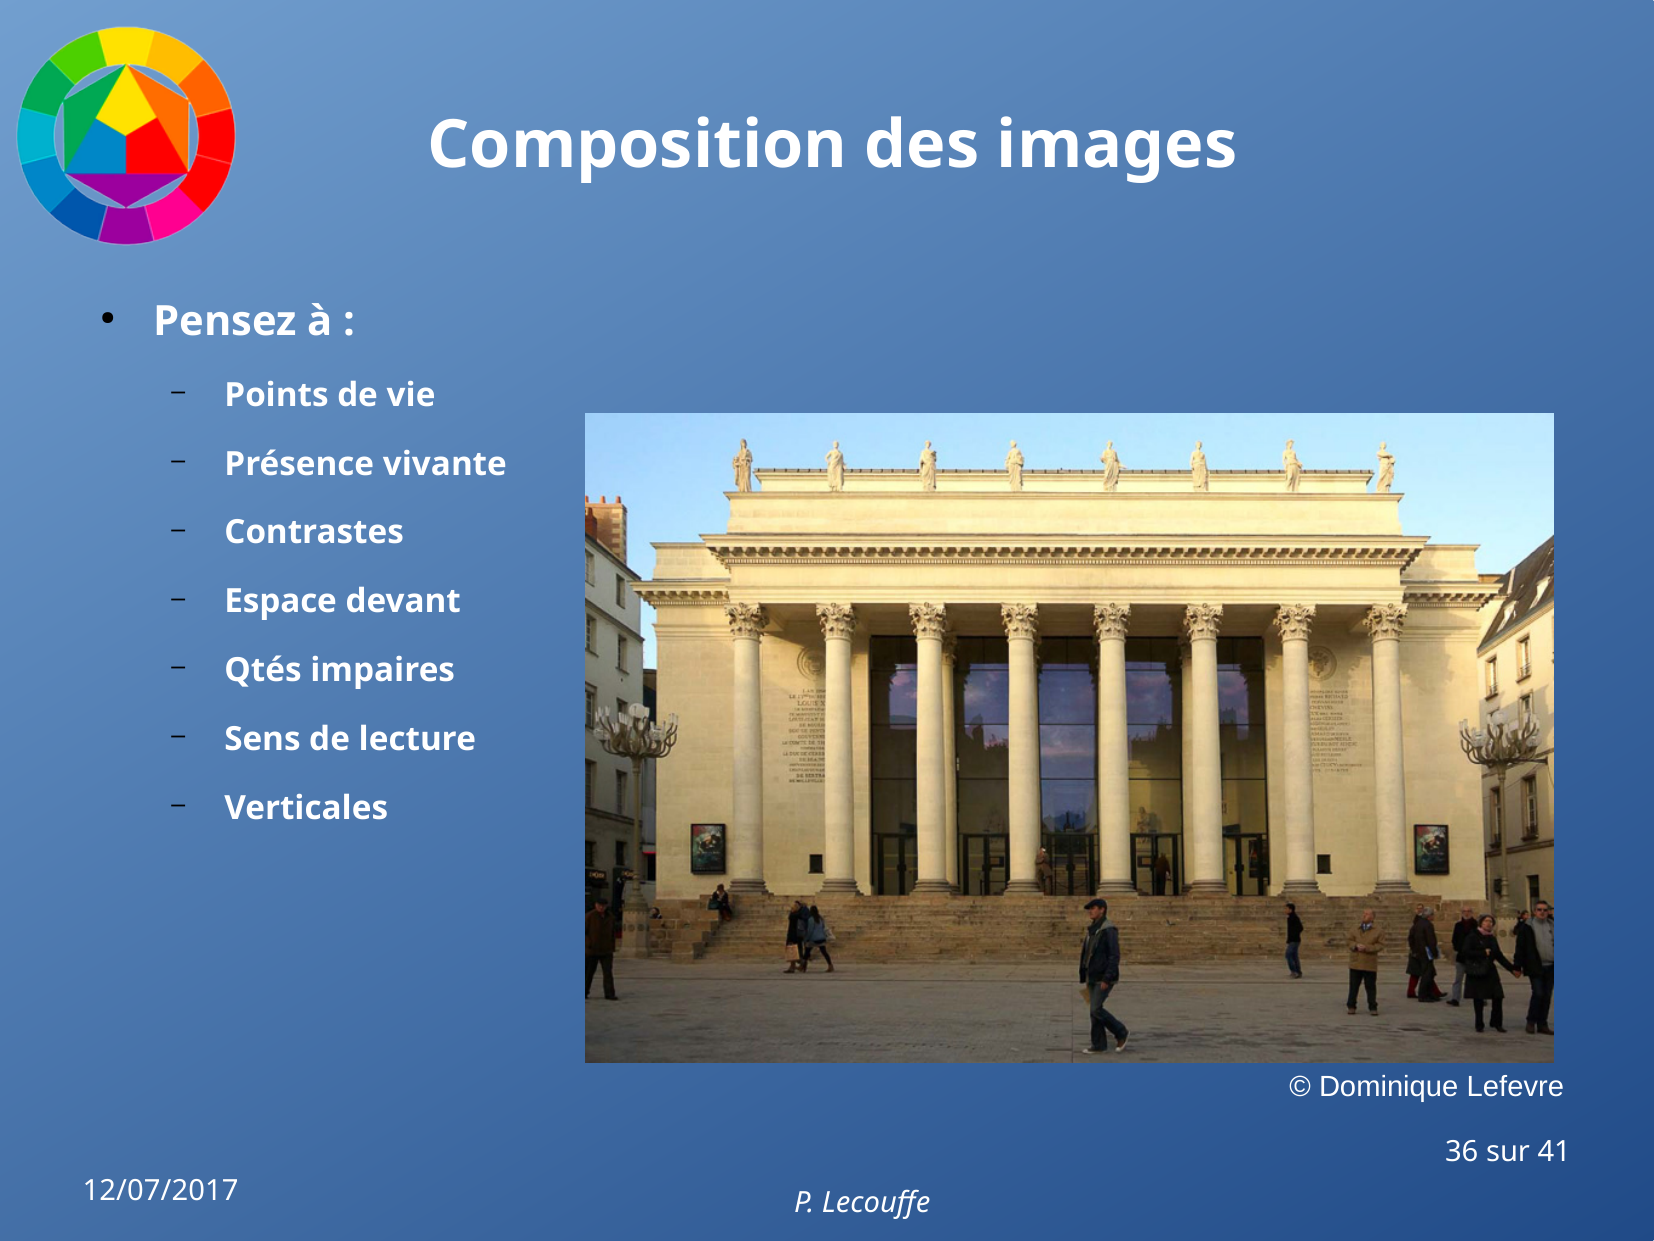

# Composition des images
Pensez à :
Points de vie
Présence vivante
Contrastes
Espace devant
Qtés impaires
Sens de lecture
Verticales
 © Dominique Lefevre
Bonjour
36